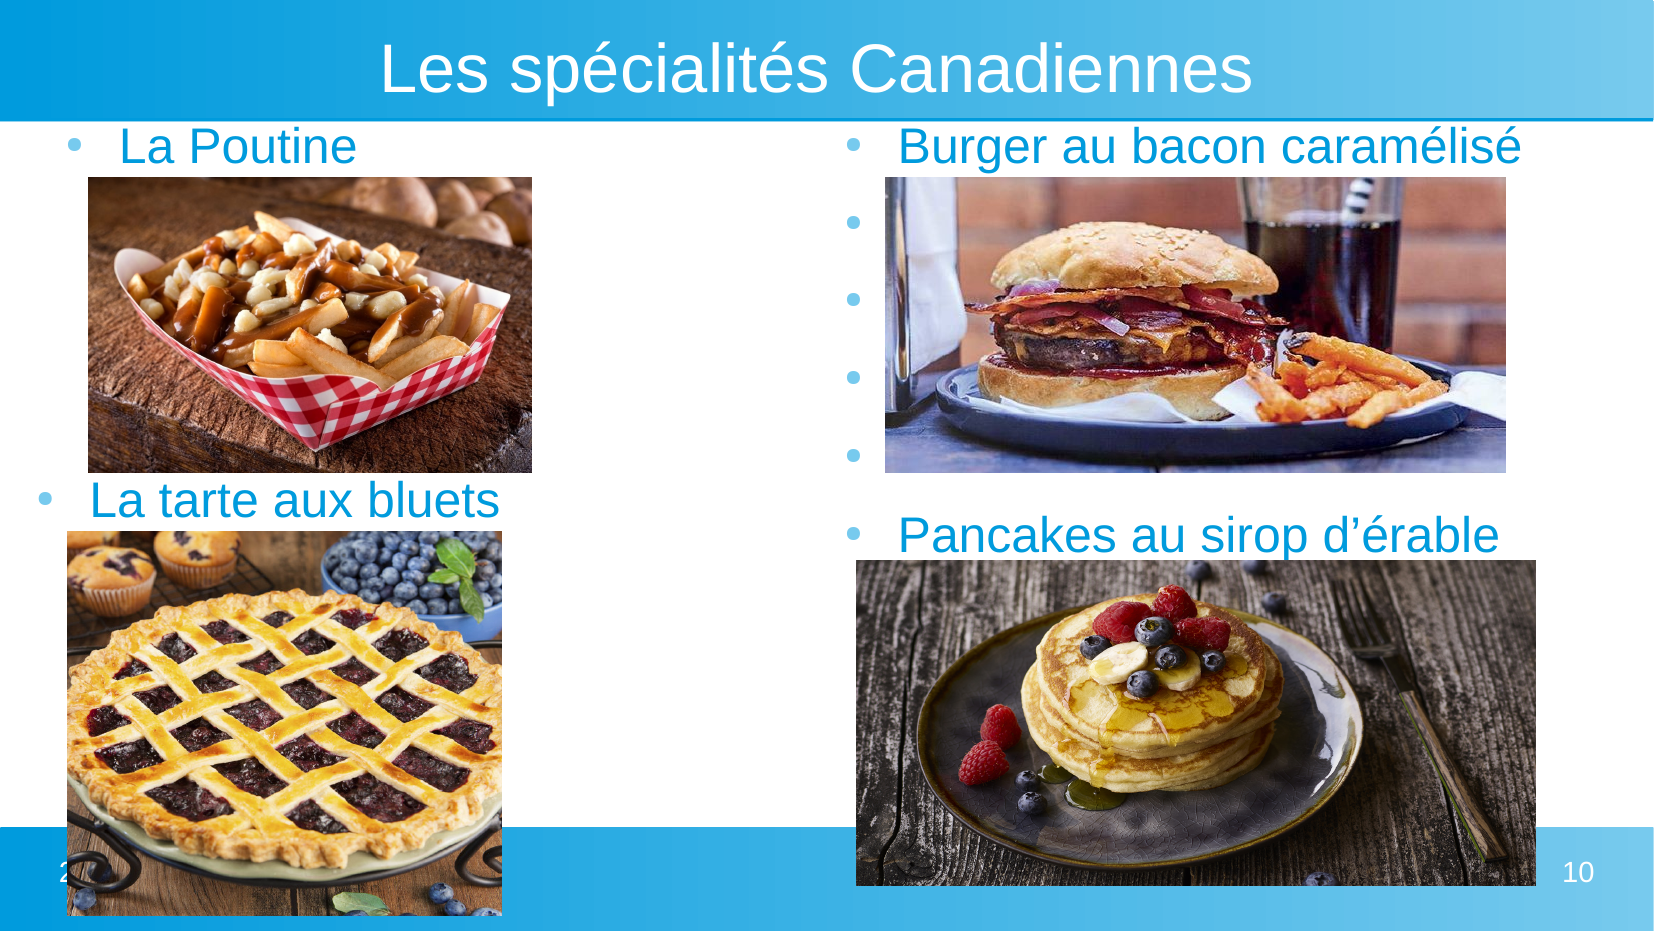

# Les spécialités Canadiennes
La Poutine
Burger au bacon caramélisé
Pancakes au sirop d’érable
La tarte aux bluets
10